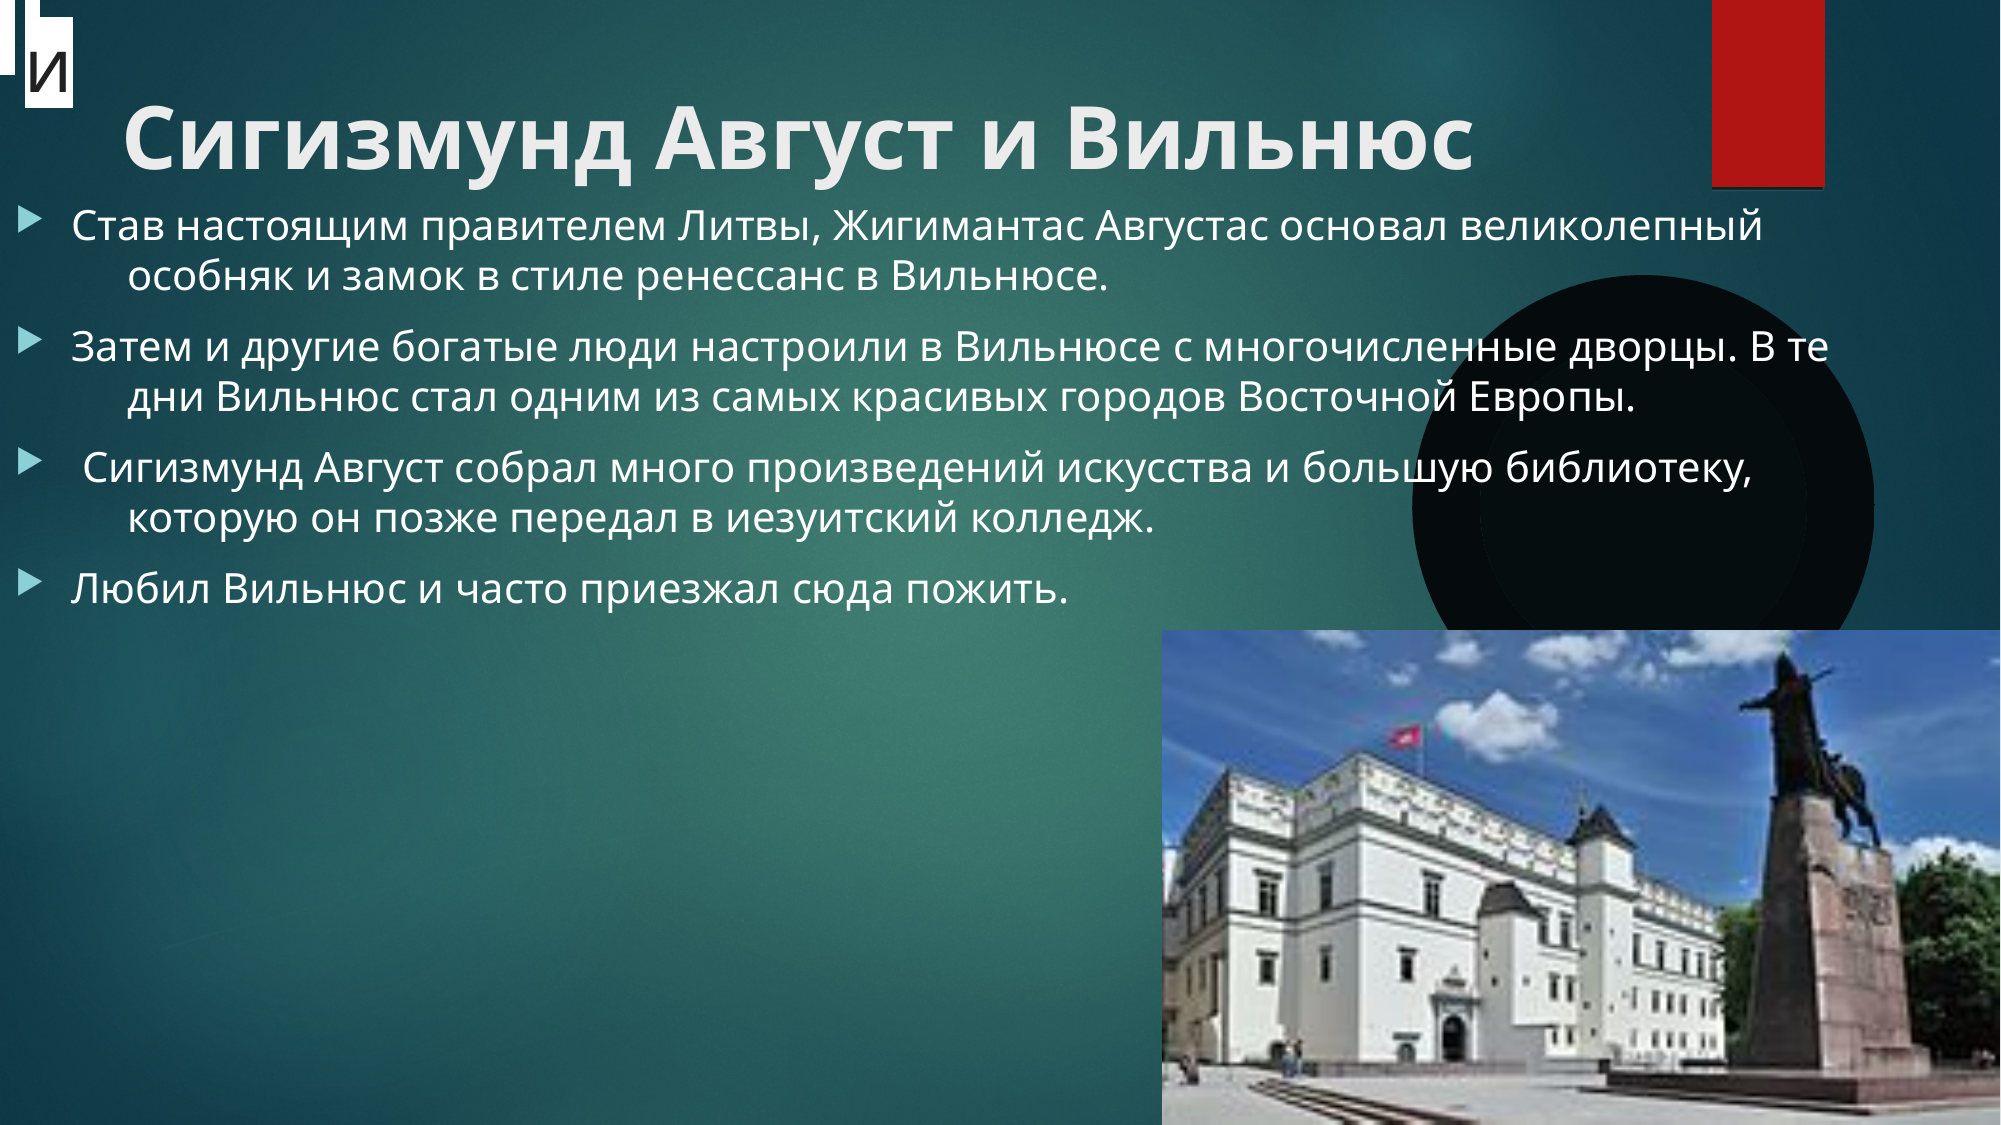

и
# Сигизмунд Август и Вильнюс
Став настоящим правителем Литвы, Жигимантас Августас основал великолепный особняк и замок в стиле ренессанс в Вильнюсе.
Затем и другие богатые люди настроили в Вильнюсе с многочисленные дворцы. В те дни Вильнюс стал одним из самых красивых городов Восточной Европы.
 Сигизмунд Август собрал много произведений искусства и большую библиотеку, которую он позже передал в иезуитский колледж.
Любил Вильнюс и часто приезжал сюда пожить.